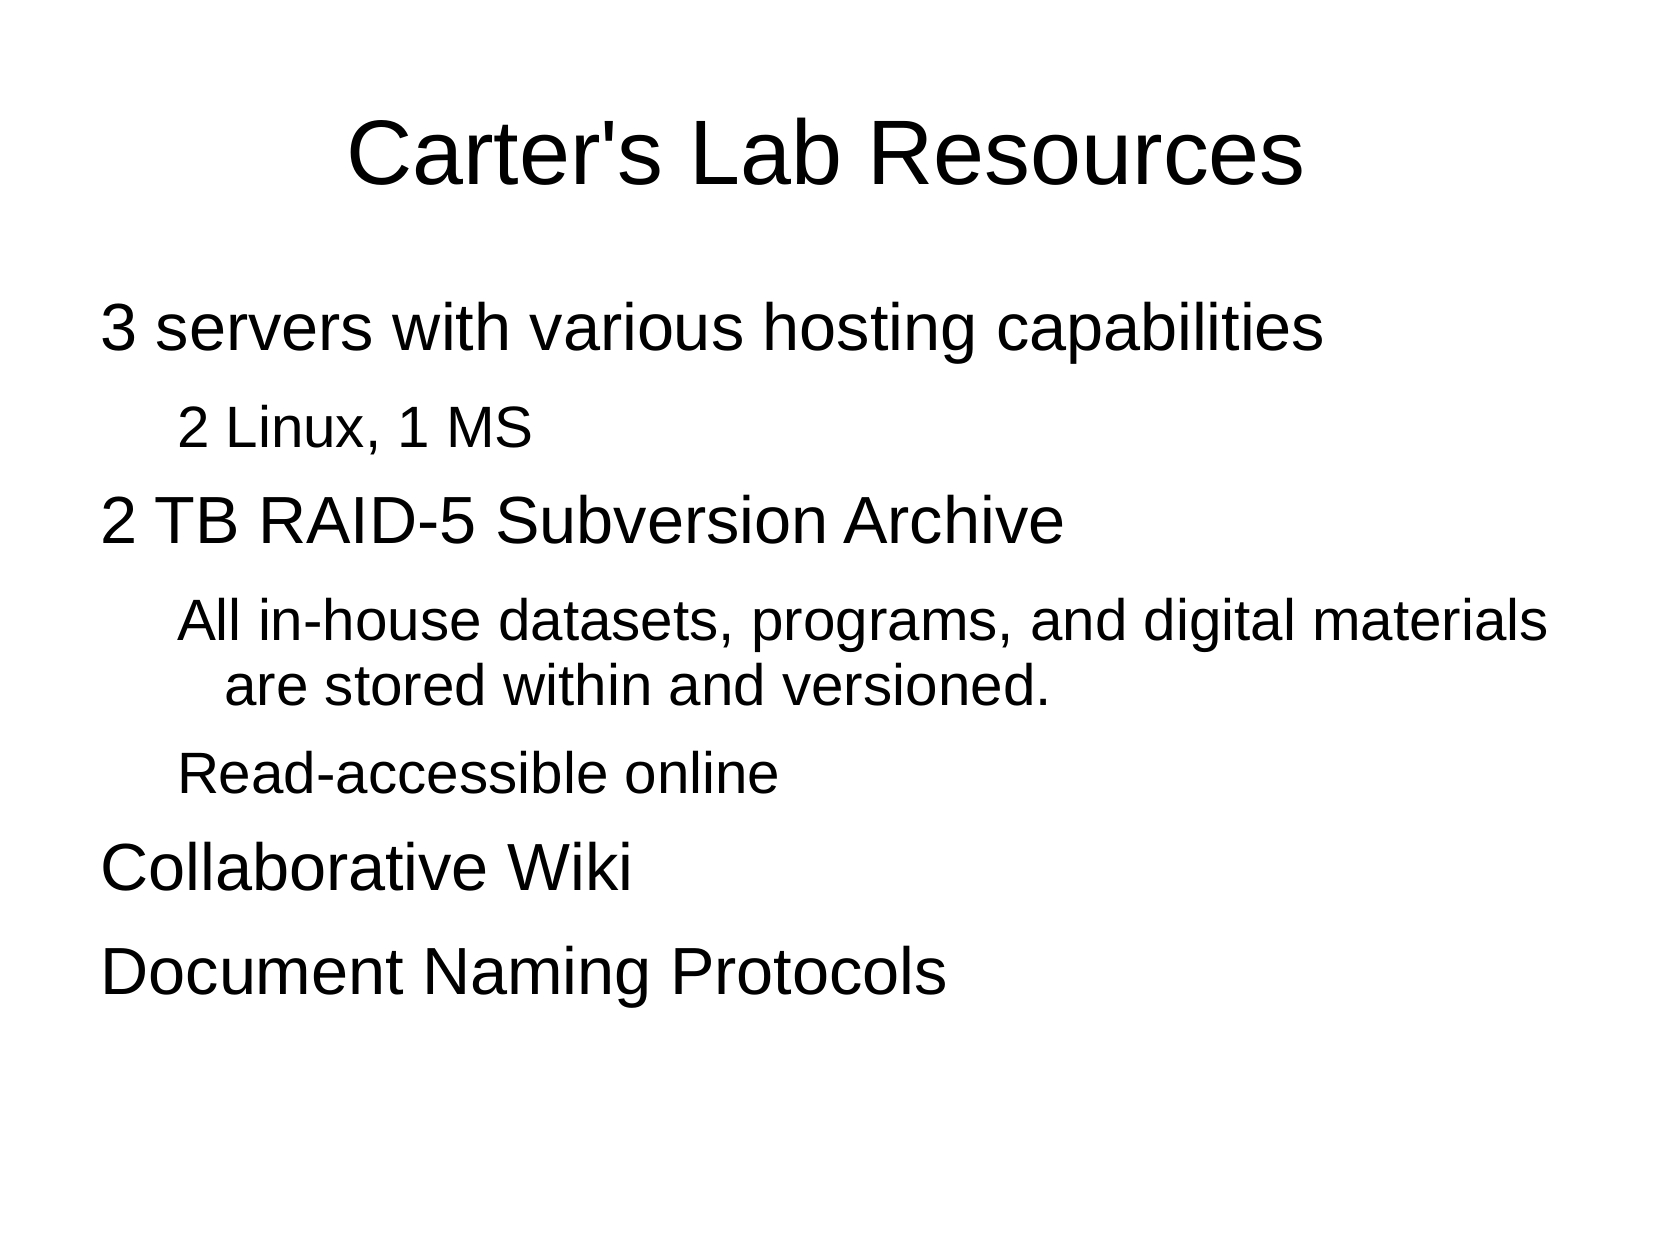

# Carter's Lab Resources
3 servers with various hosting capabilities
2 Linux, 1 MS
2 TB RAID-5 Subversion Archive
All in-house datasets, programs, and digital materials are stored within and versioned.
Read-accessible online
Collaborative Wiki
Document Naming Protocols